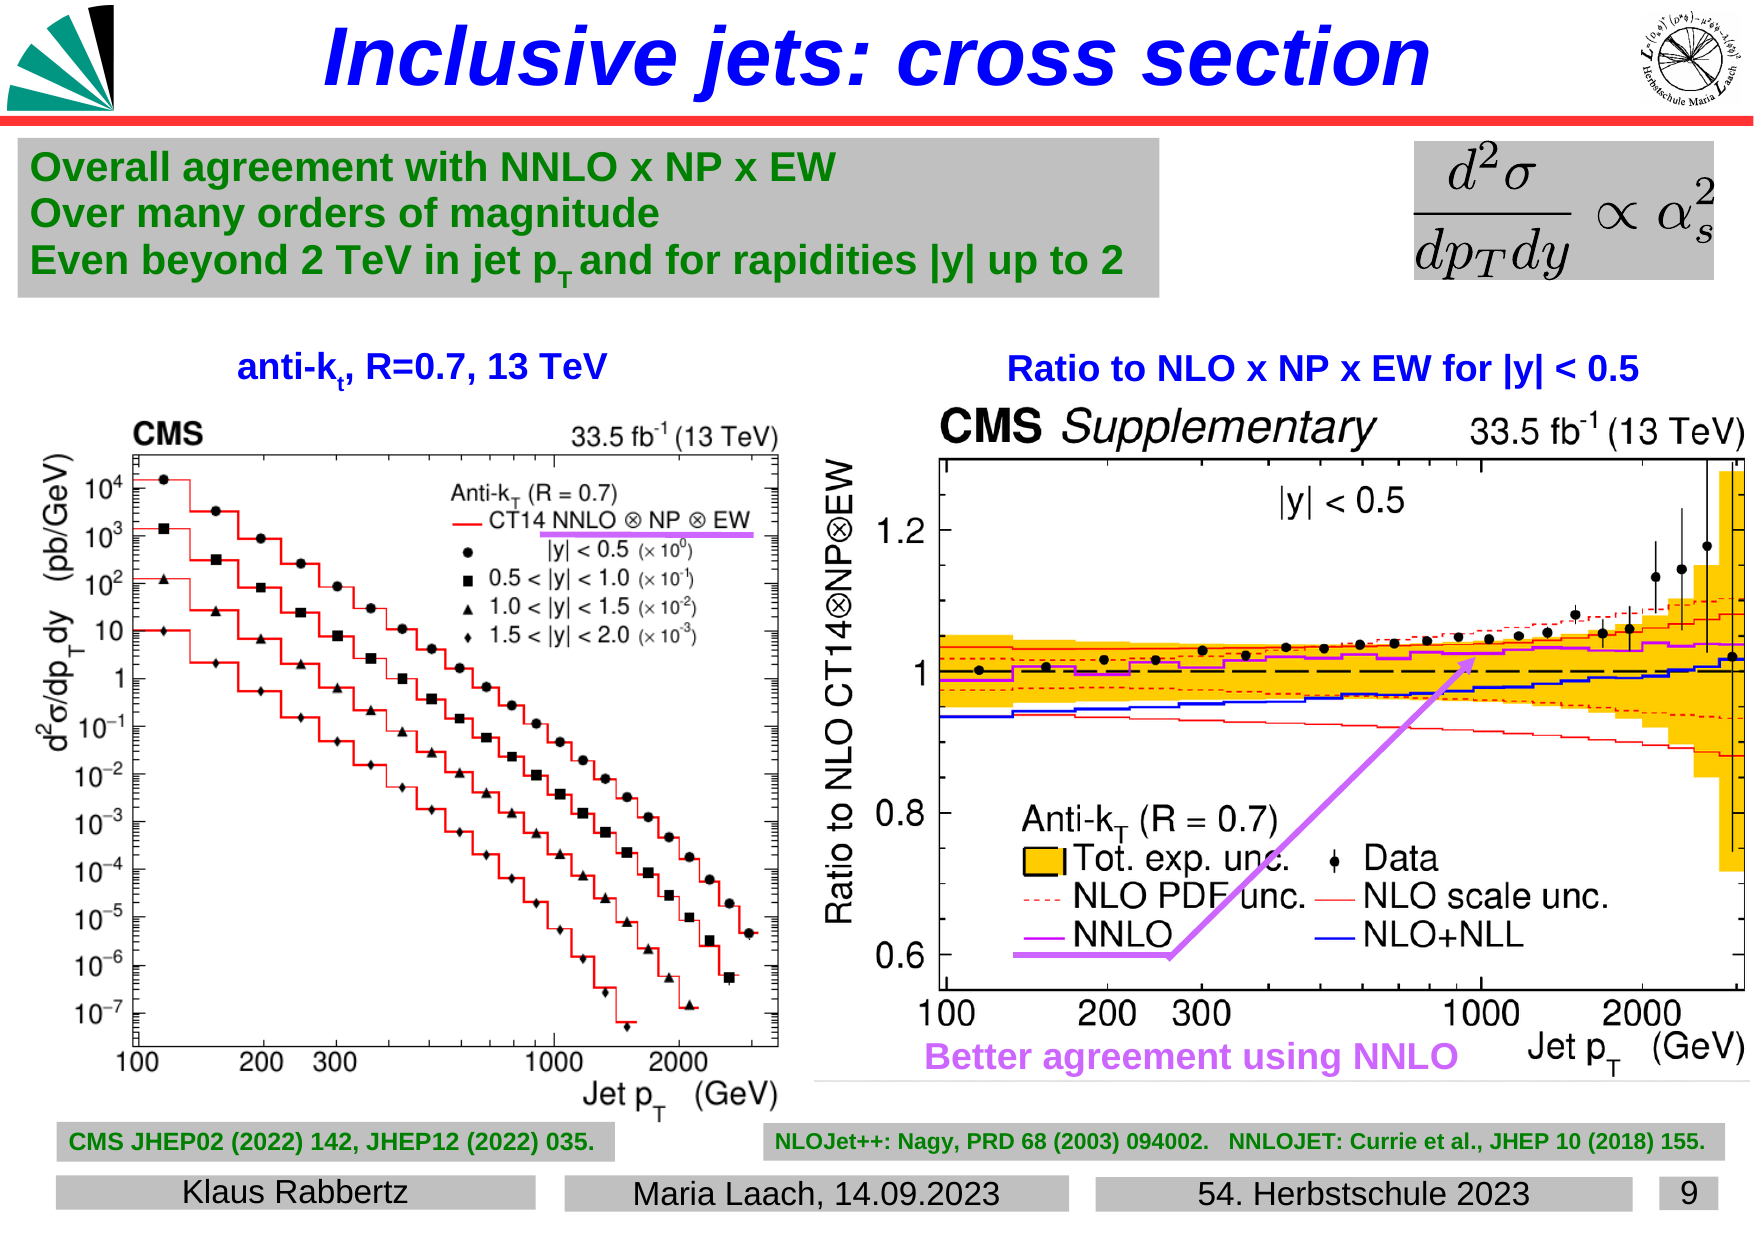

# Inclusive jets: cross section
Overall agreement with NNLO x NP x EW
Over many orders of magnitude
Even beyond 2 TeV in jet pT and for rapidities |y| up to 2
anti-kt, R=0.7, 13 TeV
Ratio to NLO x NP x EW for |y| < 0.5
Better agreement using NNLO
CMS JHEP02 (2022) 142, JHEP12 (2022) 035.
NLOJet++: Nagy, PRD 68 (2003) 094002. NNLOJET: Currie et al., JHEP 10 (2018) 155.